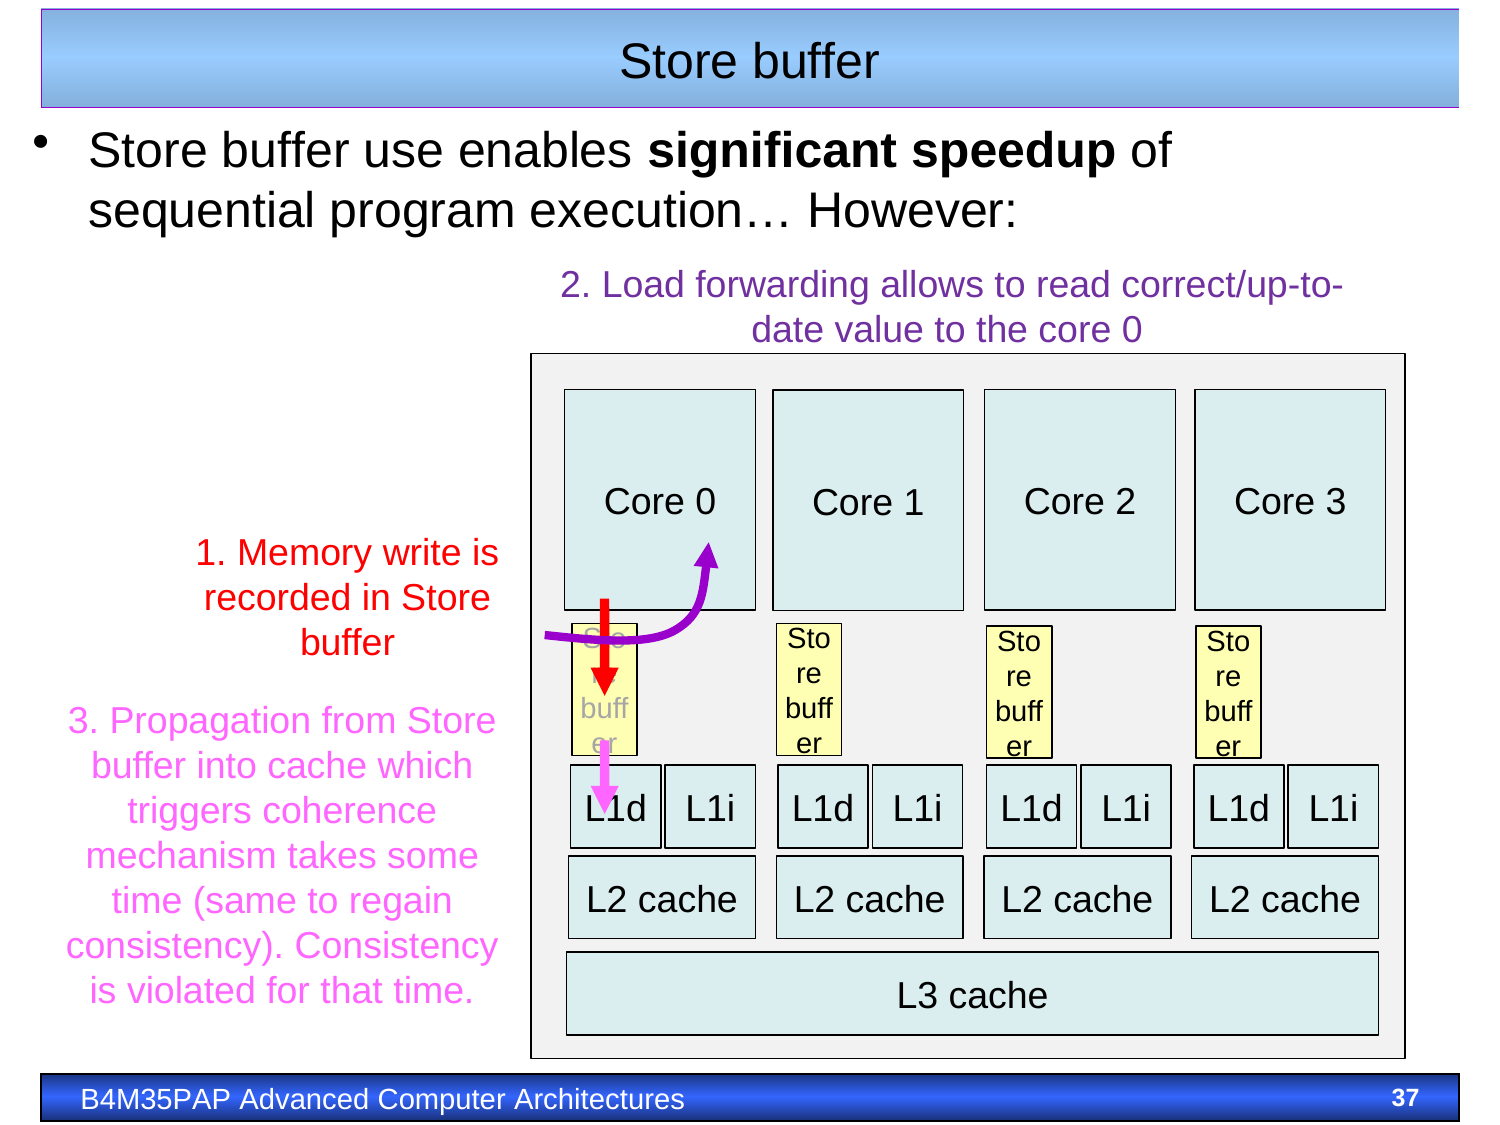

Store buffer
# Store buffer use enables significant speedup of sequential program execution… However:
2. Load forwarding allows to read correct/up-to-date value to the core 0
Core 0
Core 2
Core 3
Core 1
1. Memory write is recorded in Store buffer
Store buffer
Store buffer
Store buffer
Store buffer
3. Propagation from Store buffer into cache which triggers coherence mechanism takes some time (same to regain consistency). Consistency is violated for that time.
L1d
L1i
L1d
L1i
L1d
L1i
L1d
L1i
L2 cache
L2 cache
L2 cache
L2 cache
L3 cache